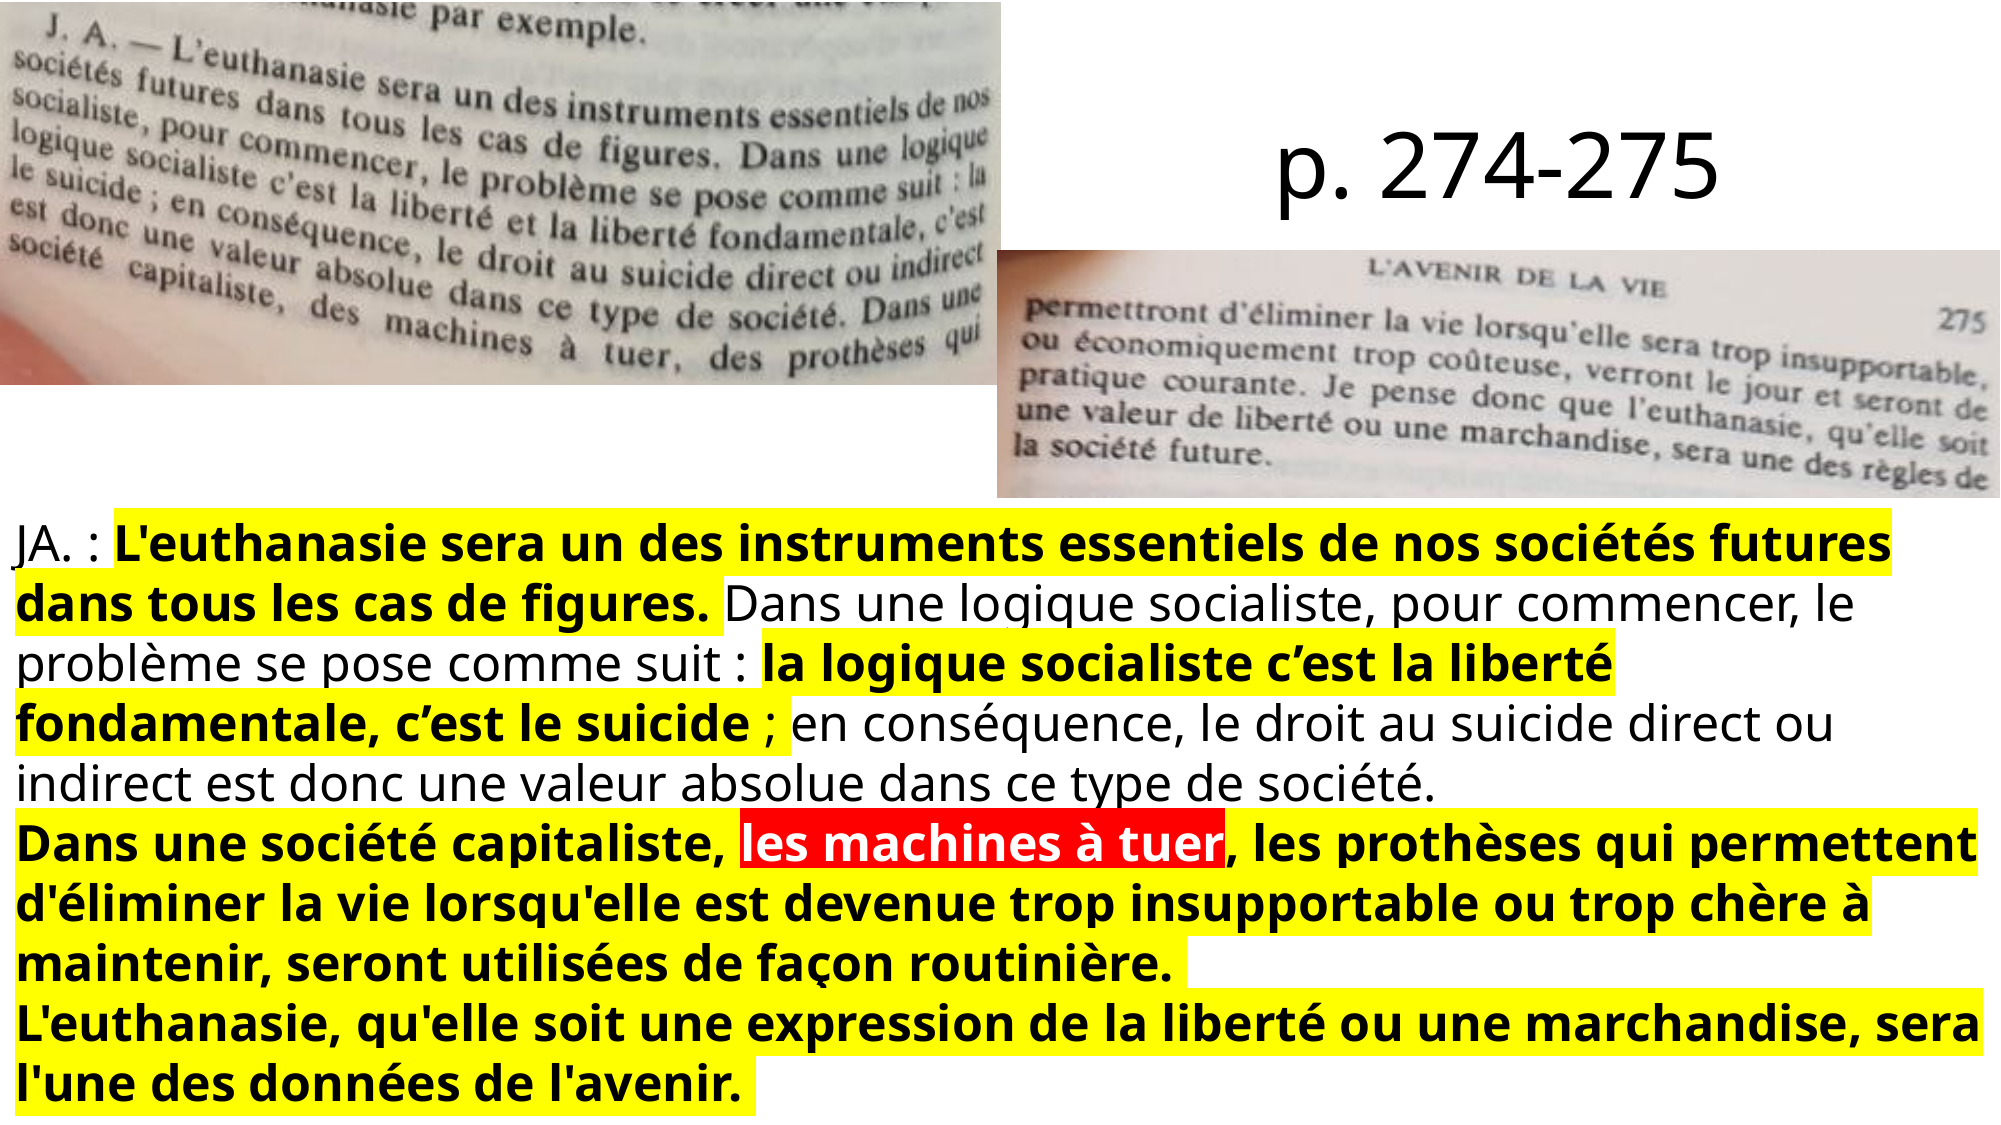

# p. 274-275
JA. : L'euthanasie sera un des instruments essentiels de nos sociétés futures dans tous les cas de figures. Dans une logique socialiste, pour commencer, le problème se pose comme suit : la logique socialiste c’est la liberté fondamentale, c’est le suicide ; en conséquence, le droit au suicide direct ou indirect est donc une valeur absolue dans ce type de société.
Dans une société capitaliste, les machines à tuer, les prothèses qui permettent d'éliminer la vie lorsqu'elle est devenue trop insupportable ou trop chère à maintenir, seront utilisées de façon routinière.
L'euthanasie, qu'elle soit une expression de la liberté ou une marchandise, sera l'une des données de l'avenir.